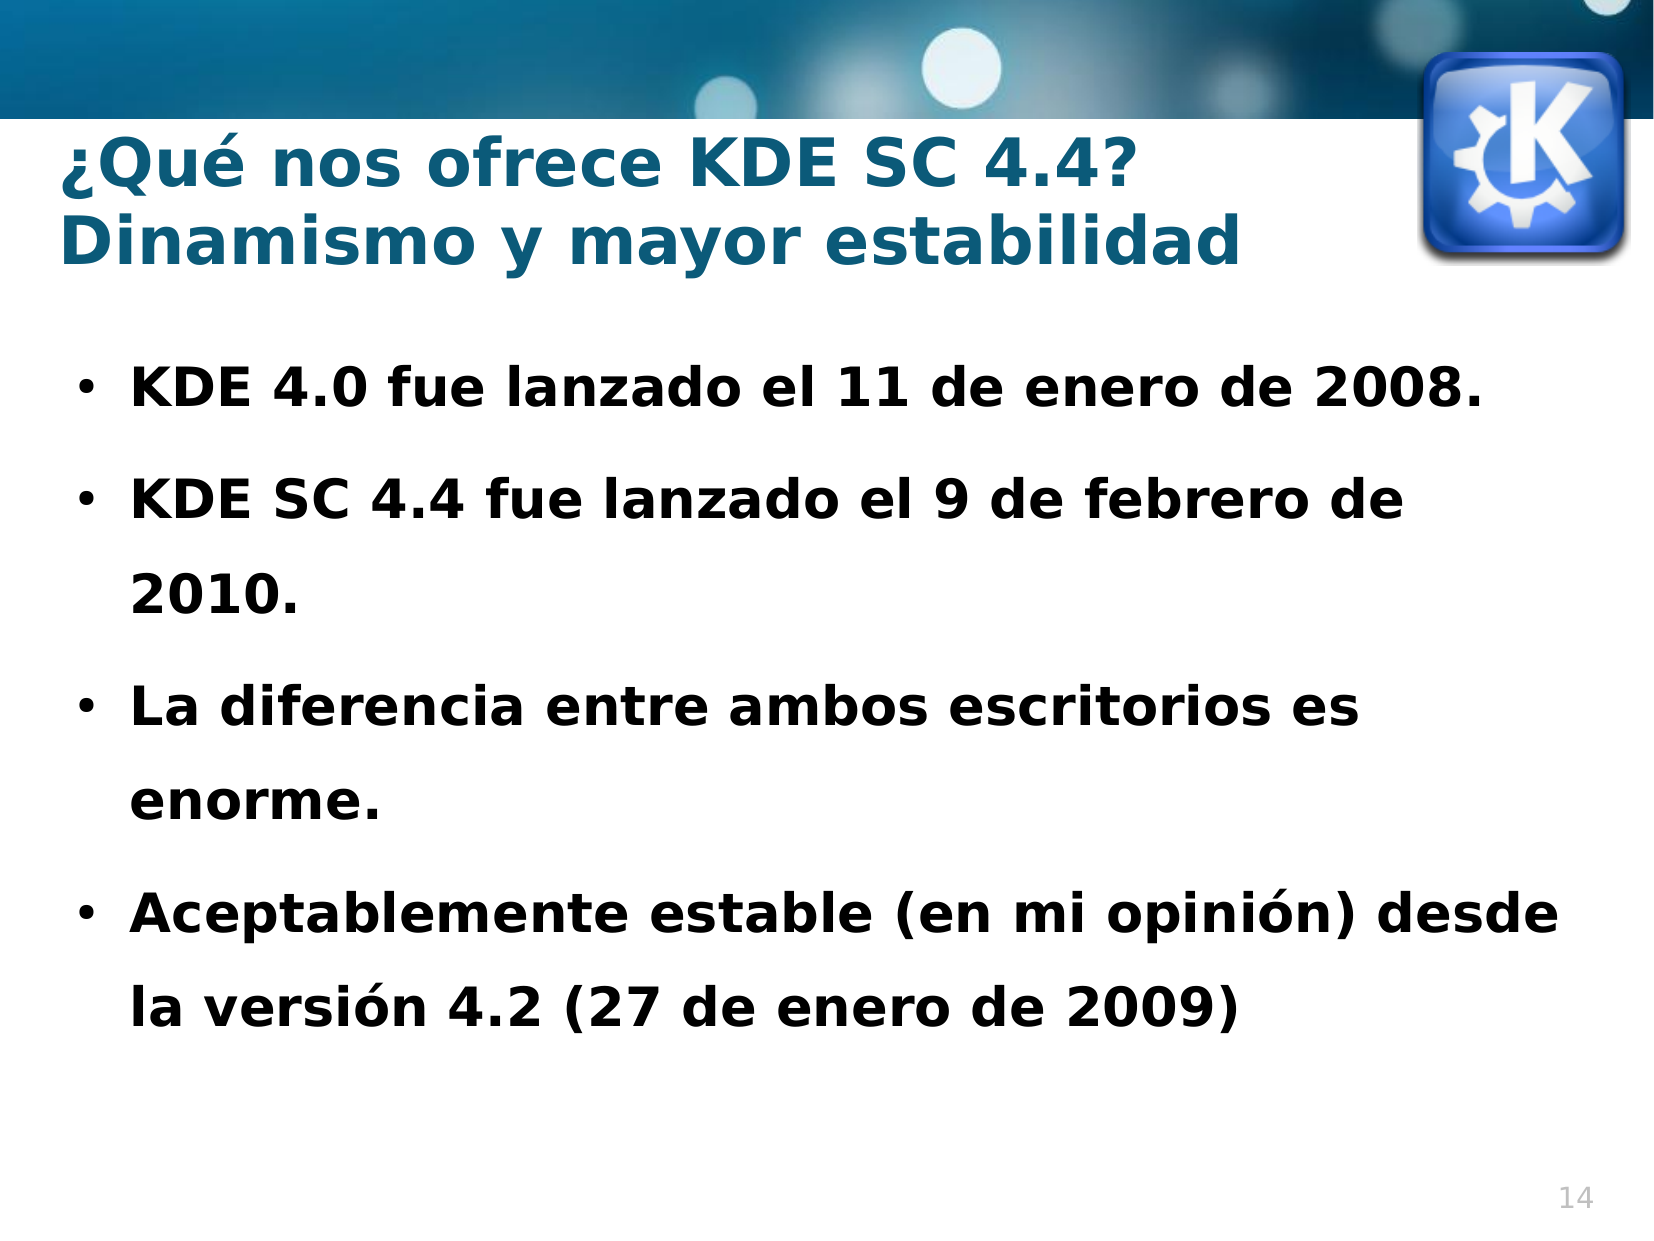

# ¿Qué nos ofrece KDE SC 4.4? Dinamismo y mayor estabilidad
KDE 4.0 fue lanzado el 11 de enero de 2008.
KDE SC 4.4 fue lanzado el 9 de febrero de 2010.
La diferencia entre ambos escritorios es enorme.
Aceptablemente estable (en mi opinión) desde la versión 4.2 (27 de enero de 2009)
14